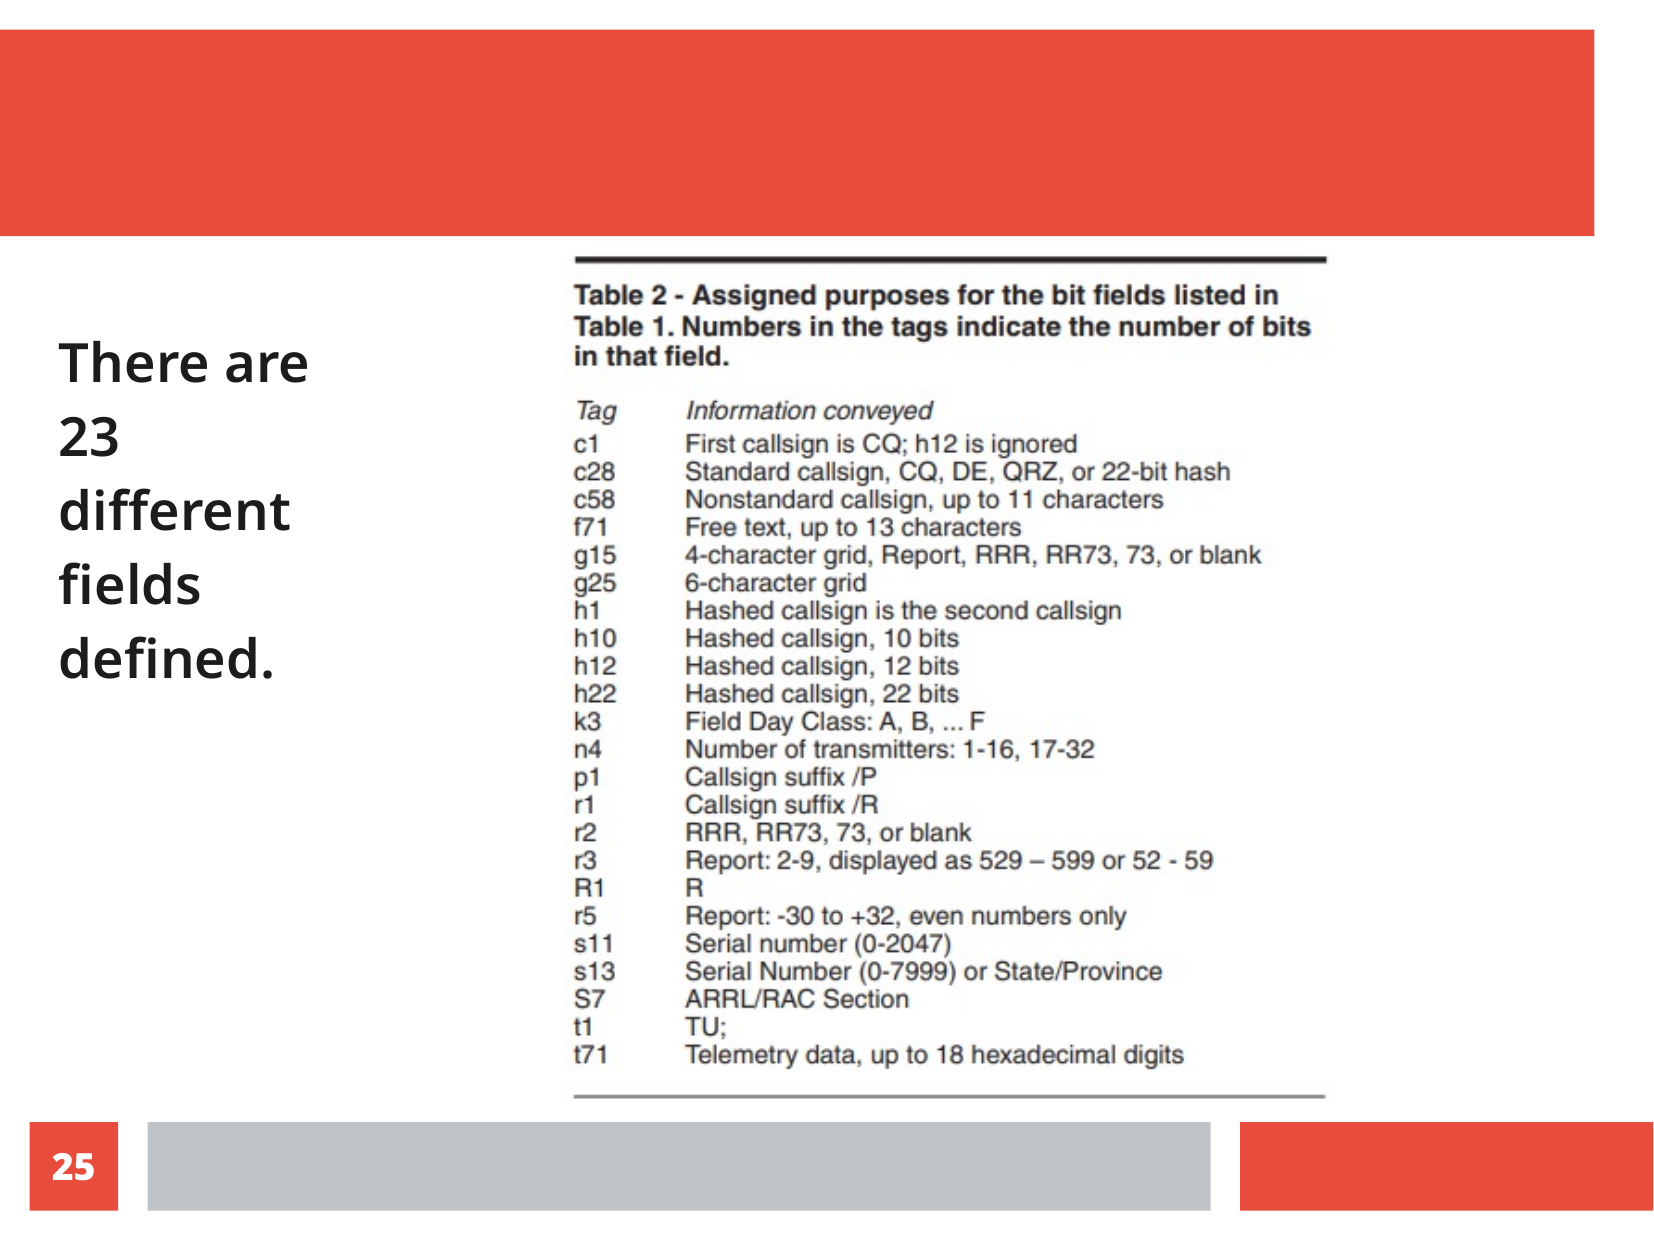

#
There are 23 different fields defined.
25